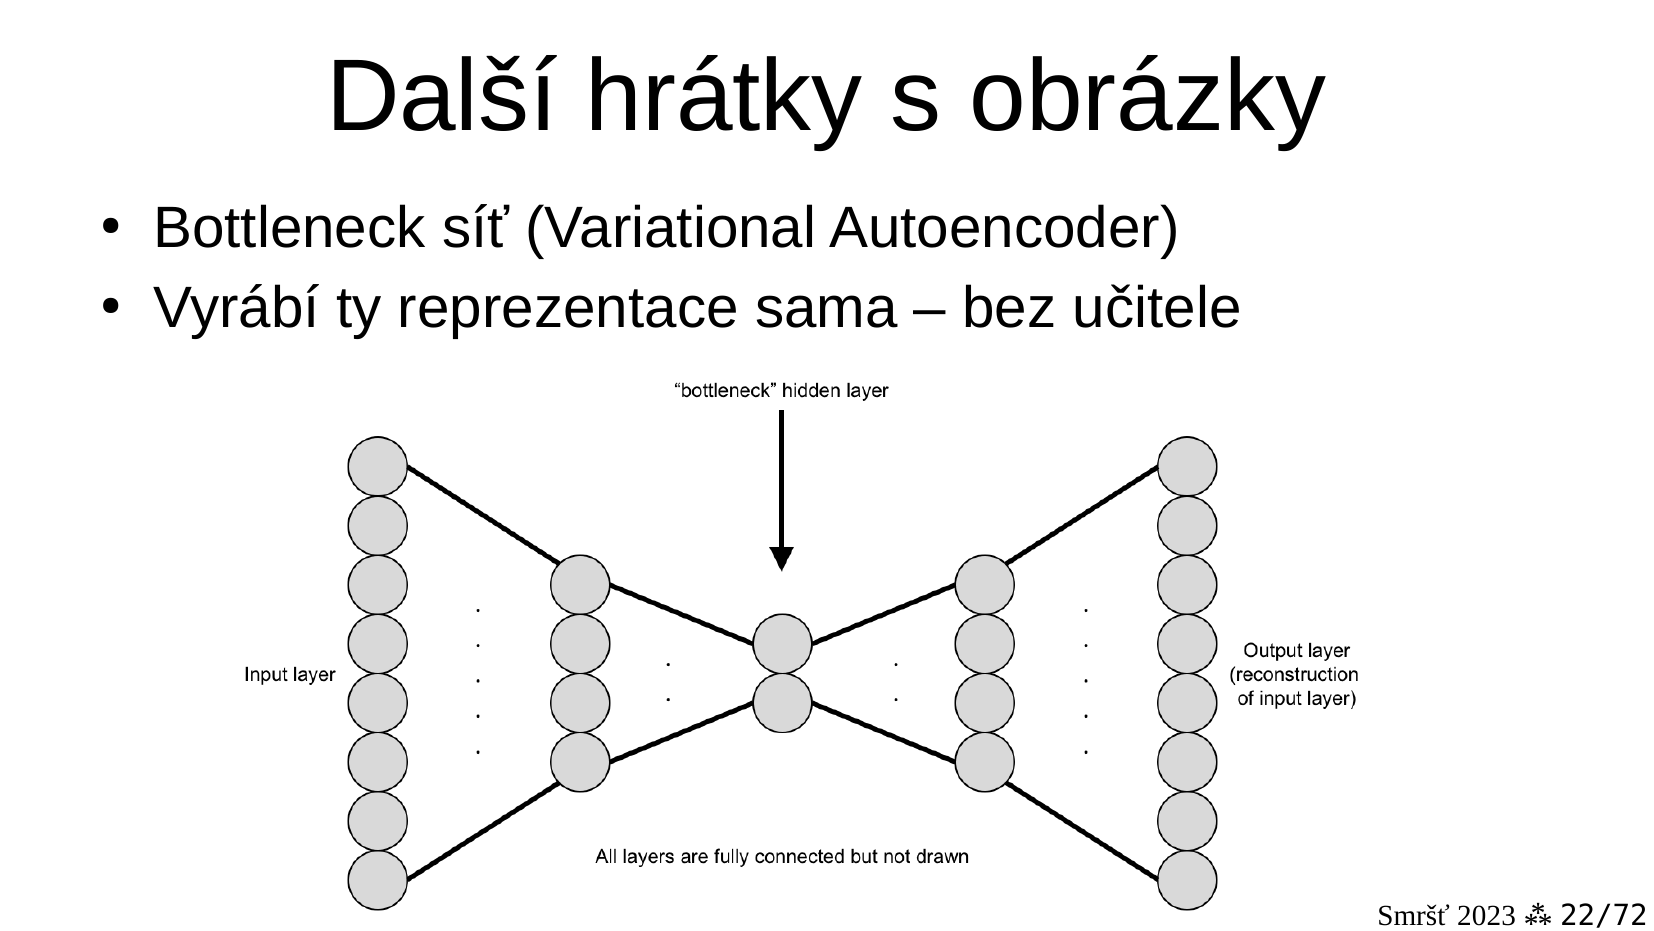

# Další hrátky s obrázky
Bottleneck síť (Variational Autoencoder)
Vyrábí ty reprezentace sama – bez učitele
22